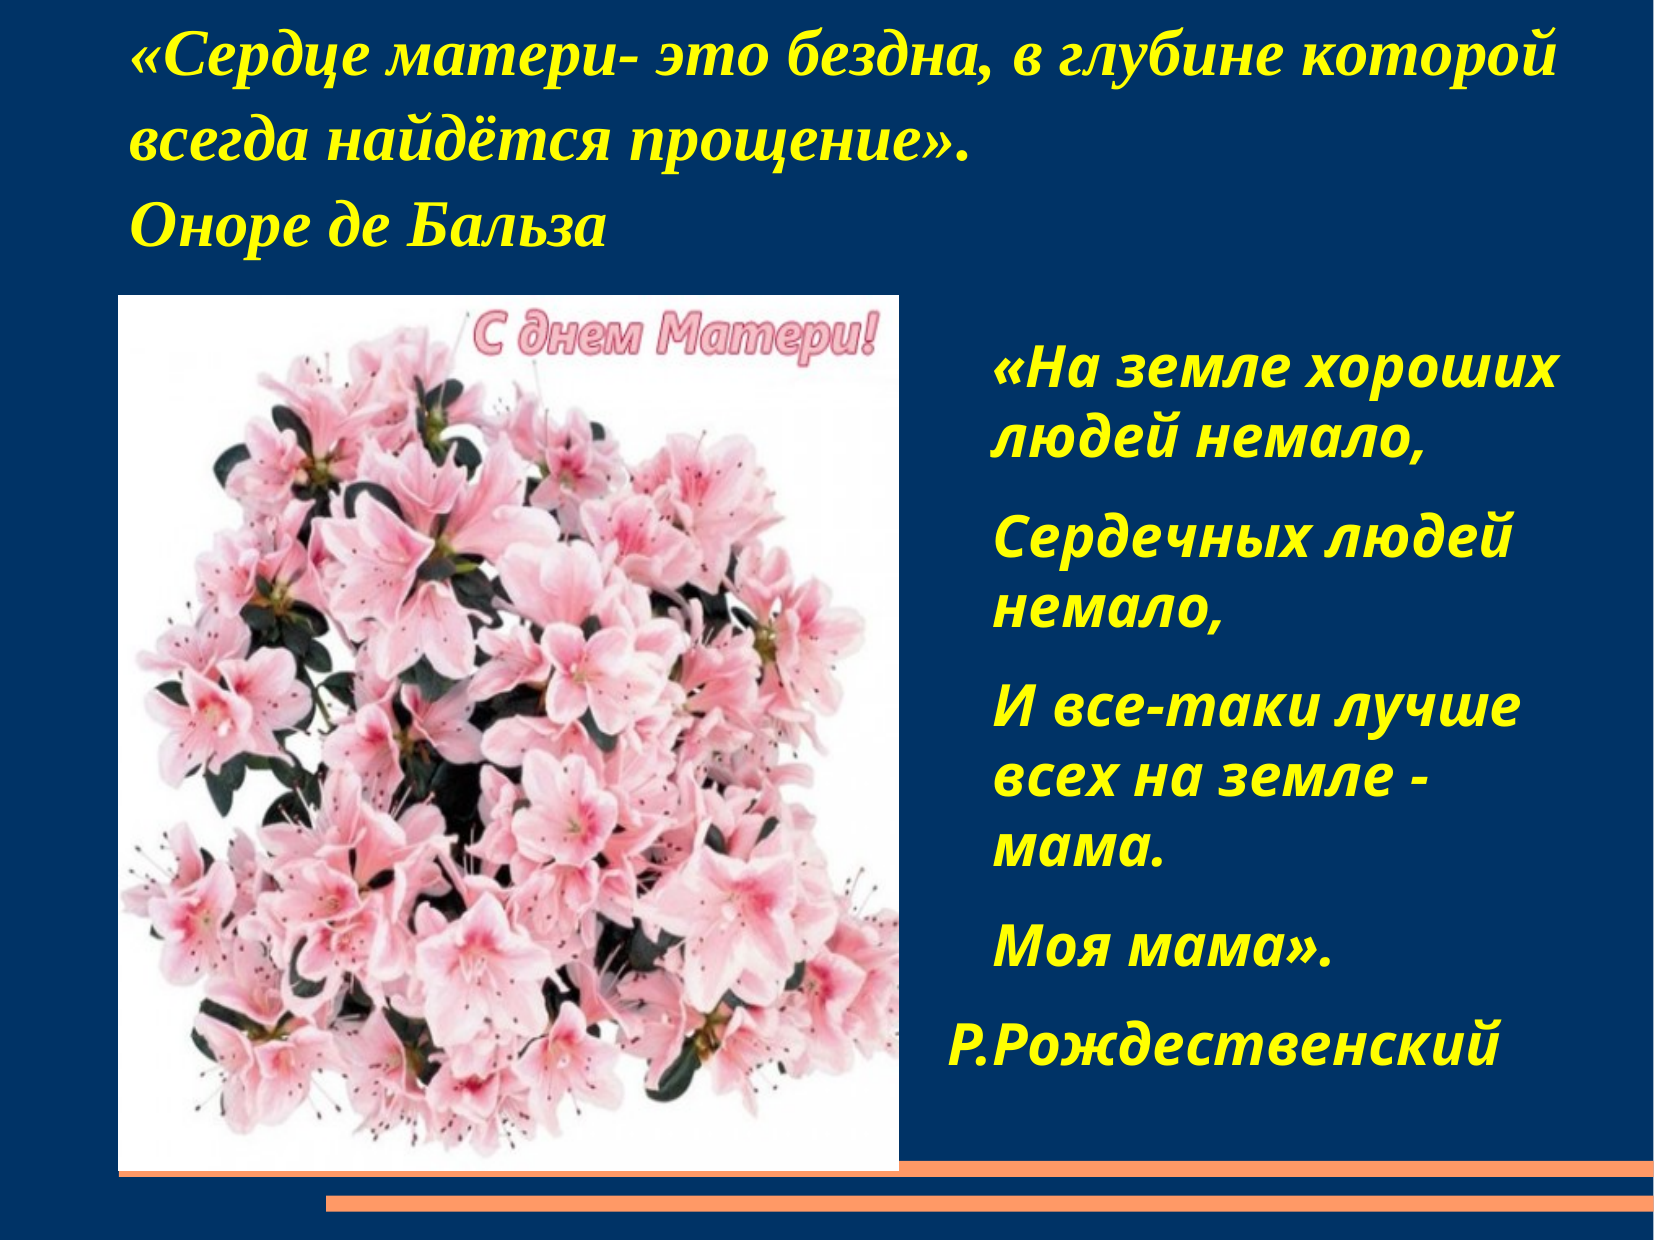

# «Сердце матери- это бездна, в глубине которой всегда найдётся прощение». Оноре де Бальза
«На земле хороших людей немало,
Сердечных людей немало,
И все-таки лучше всех на земле - мама.
Моя мама».
Р.Рождественский